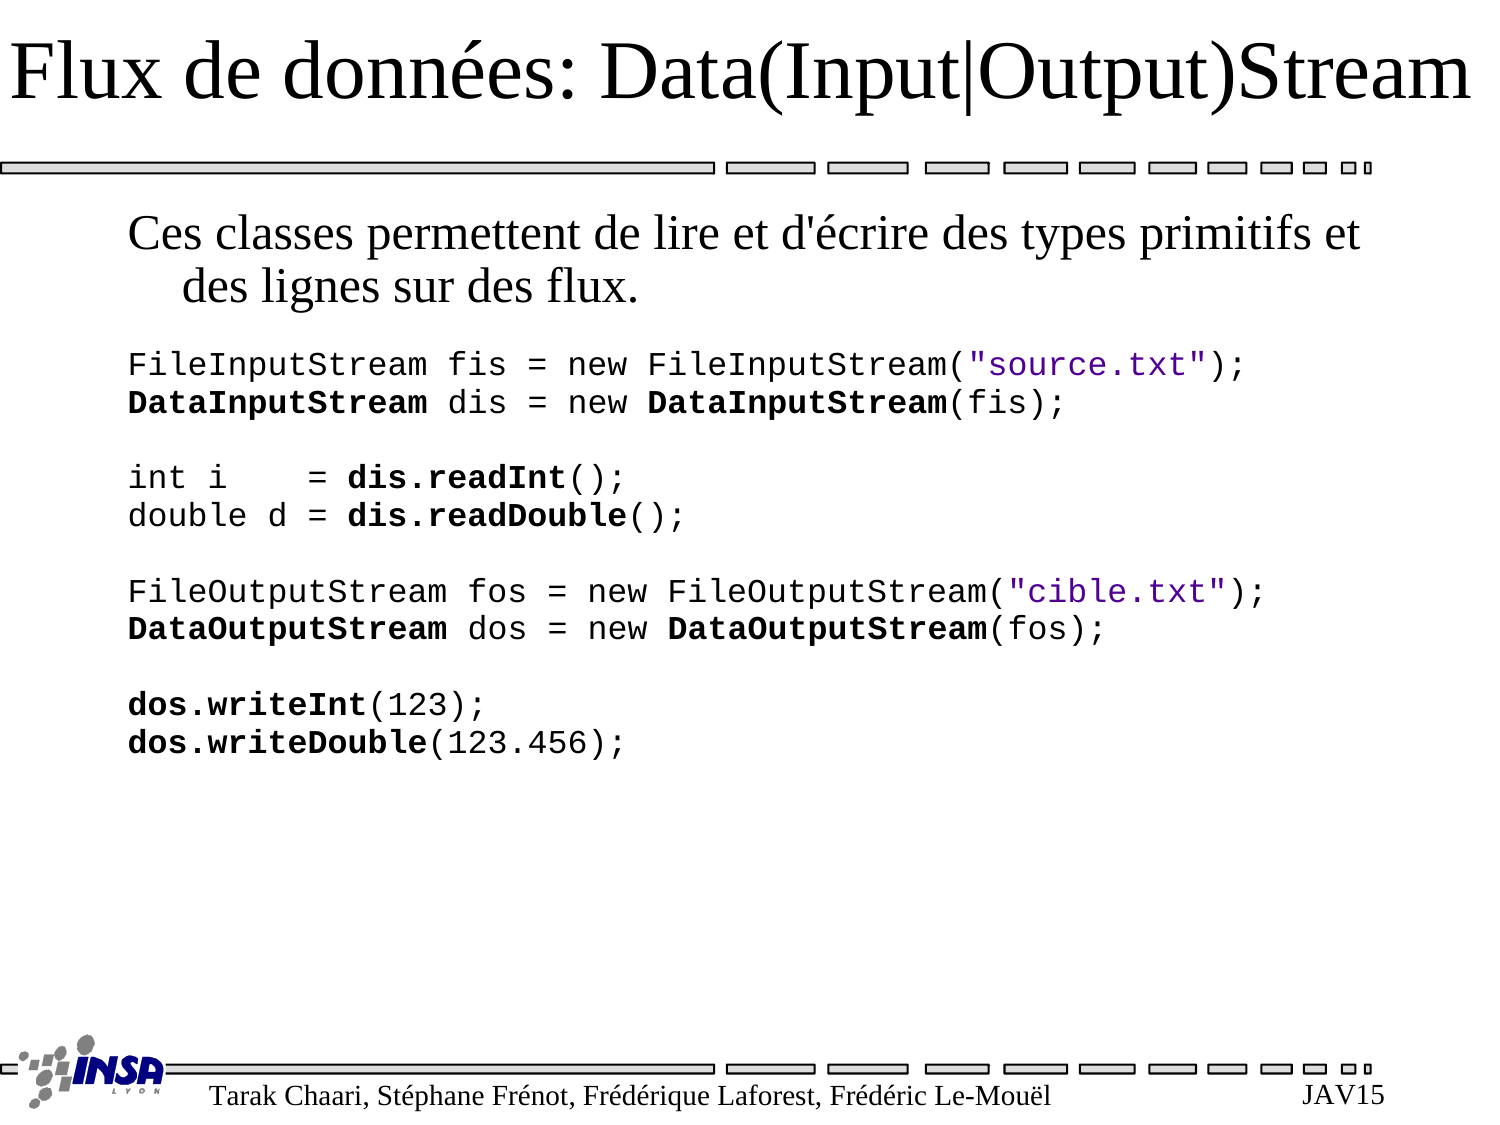

# Flux de données: Data(Input|Output)Stream
Ces classes permettent de lire et d'écrire des types primitifs et des lignes sur des flux.
FileInputStream fis = new FileInputStream("source.txt");
DataInputStream dis = new DataInputStream(fis);
int i = dis.readInt();
double d = dis.readDouble();
FileOutputStream fos = new FileOutputStream("cible.txt");
DataOutputStream dos = new DataOutputStream(fos);
dos.writeInt(123);
dos.writeDouble(123.456);